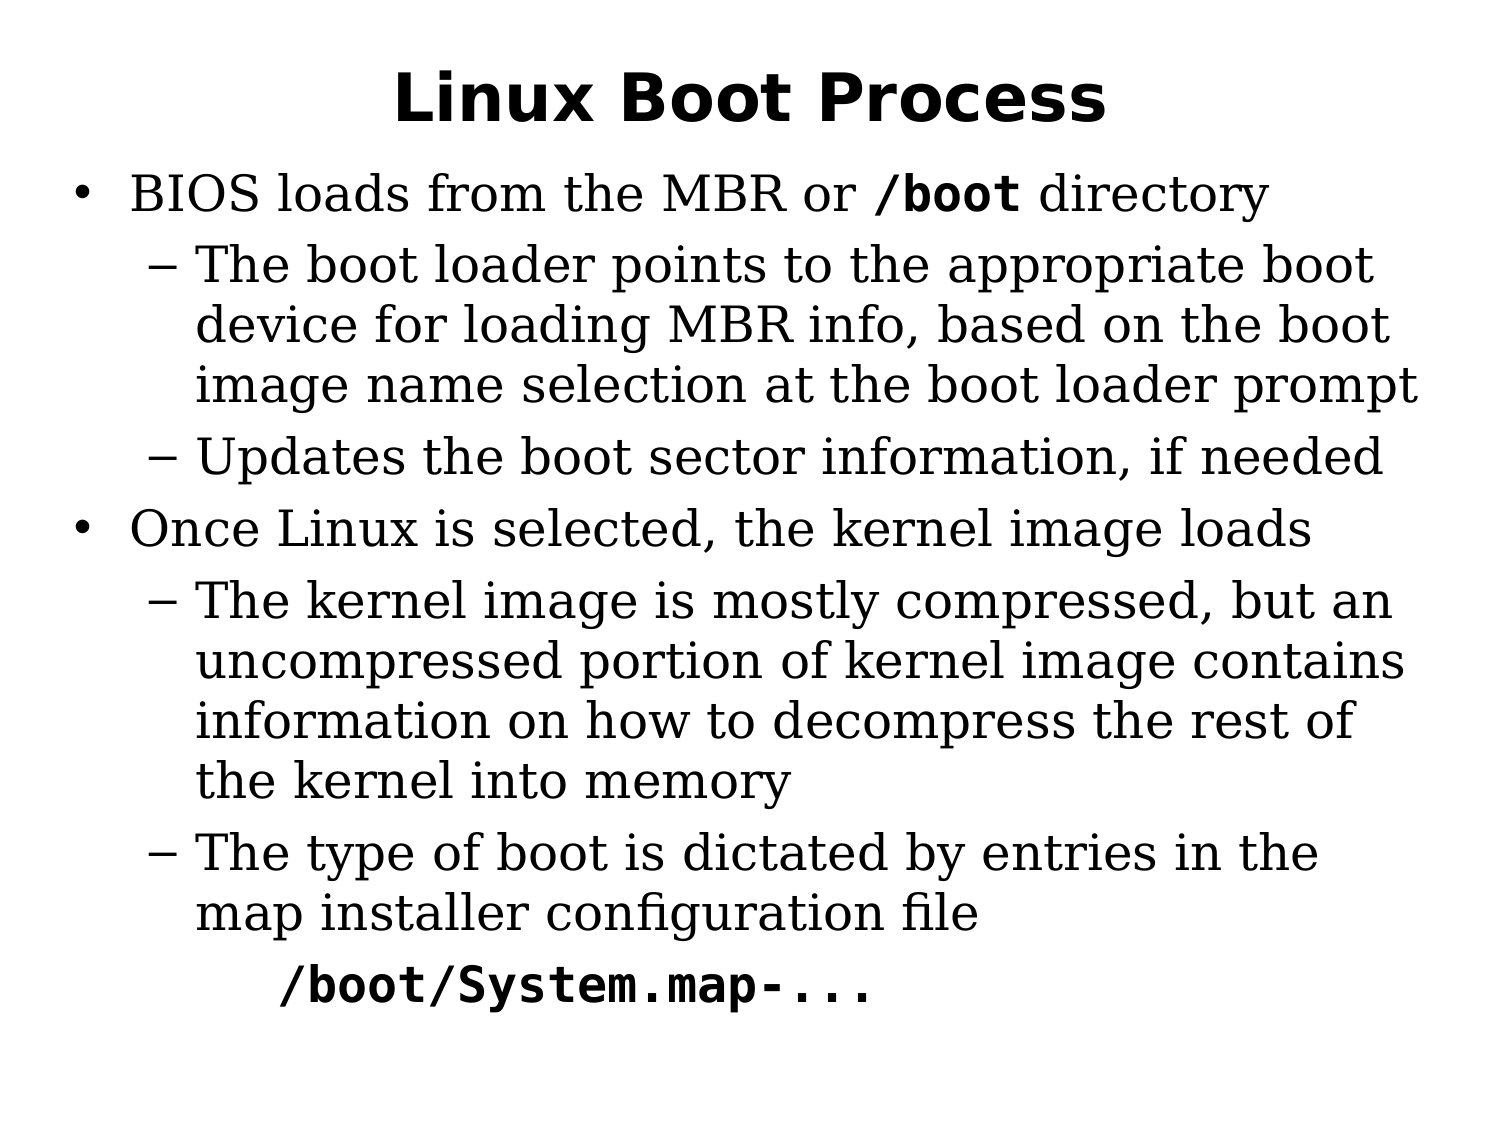

# Linux Boot Process
BIOS loads from the MBR or /boot directory
The boot loader points to the appropriate boot device for loading MBR info, based on the boot image name selection at the boot loader prompt
Updates the boot sector information, if needed
Once Linux is selected, the kernel image loads
The kernel image is mostly compressed, but an uncompressed portion of kernel image contains information on how to decompress the rest of the kernel into memory
The type of boot is dictated by entries in the map installer configuration file
 /boot/System.map-...